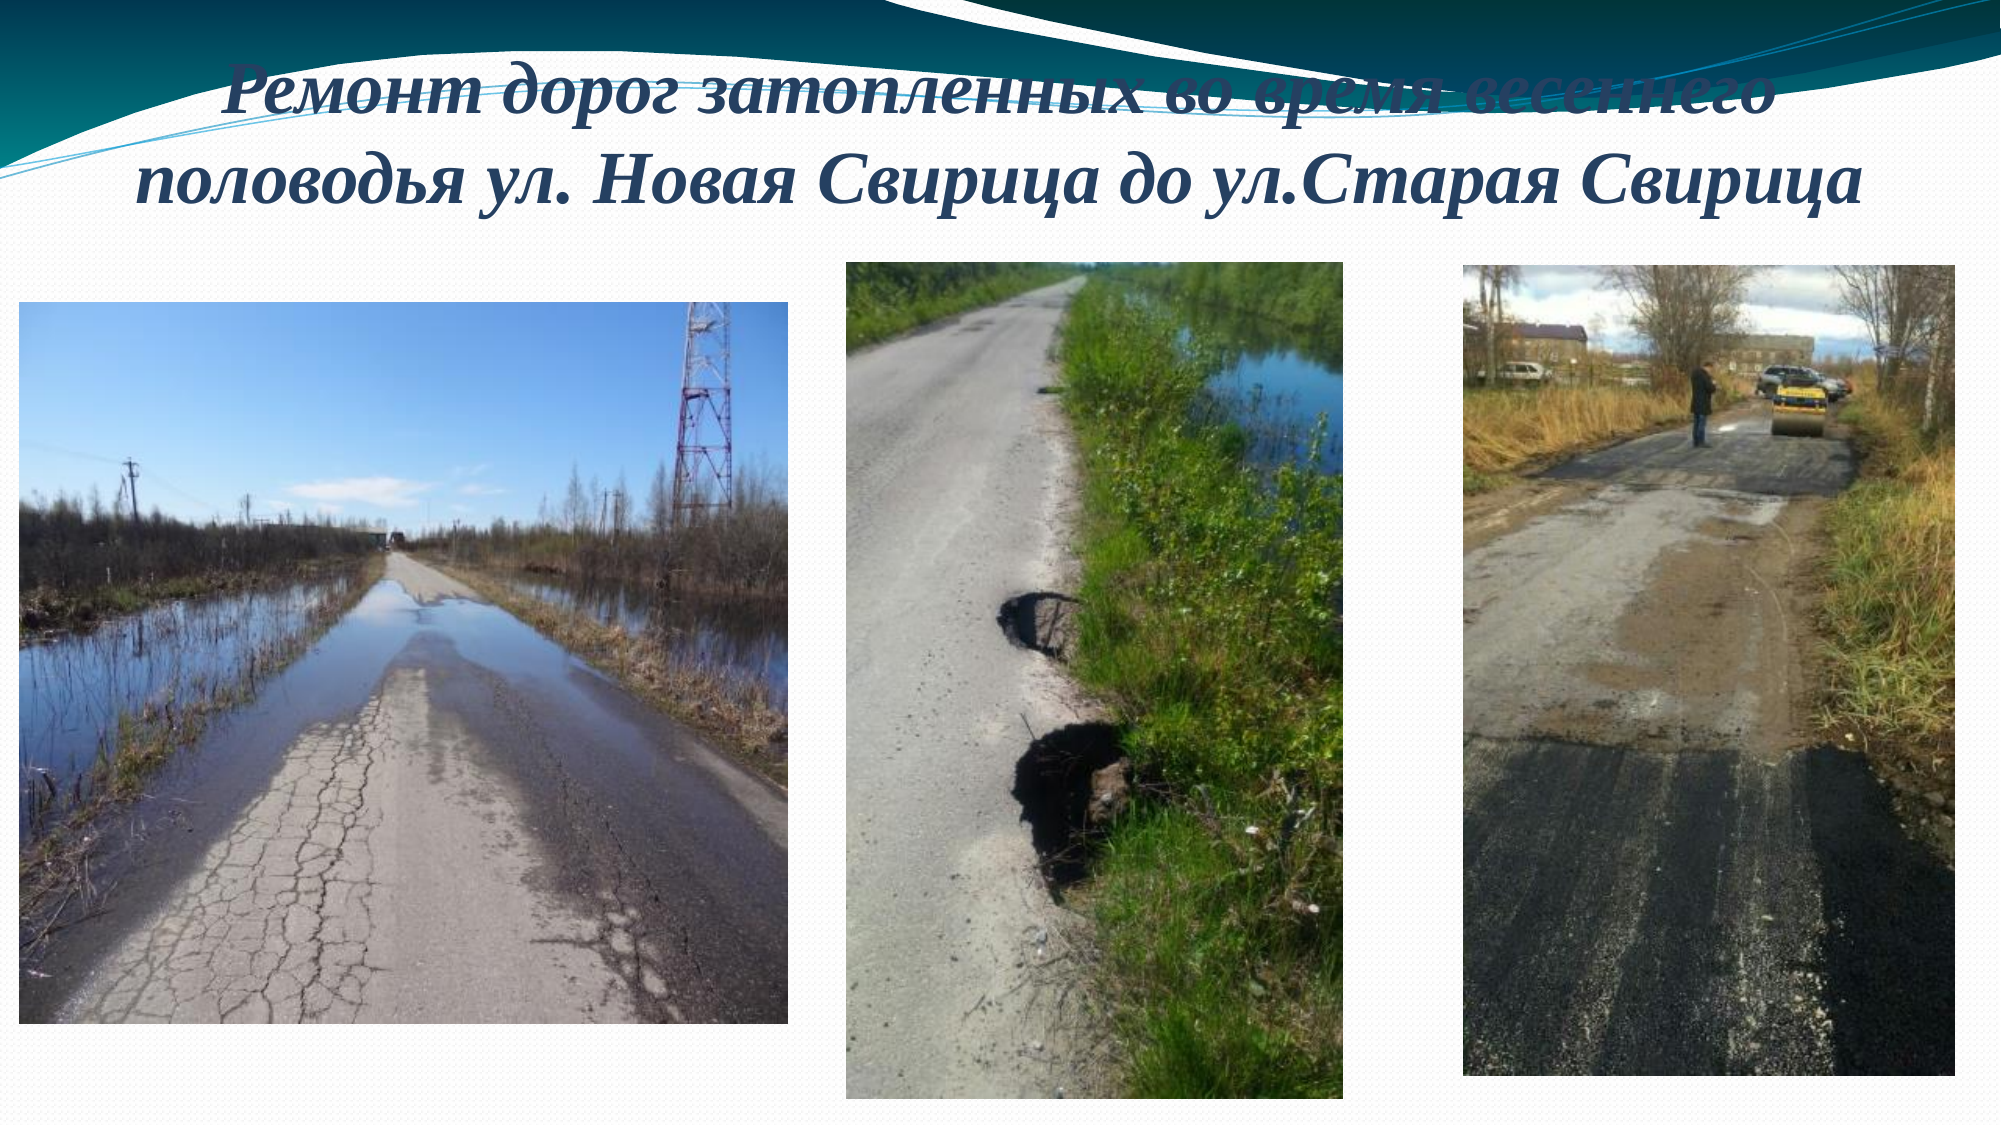

# Ремонт дорог затопленных во время весеннего половодья ул. Новая Свирица до ул.Старая Свирица